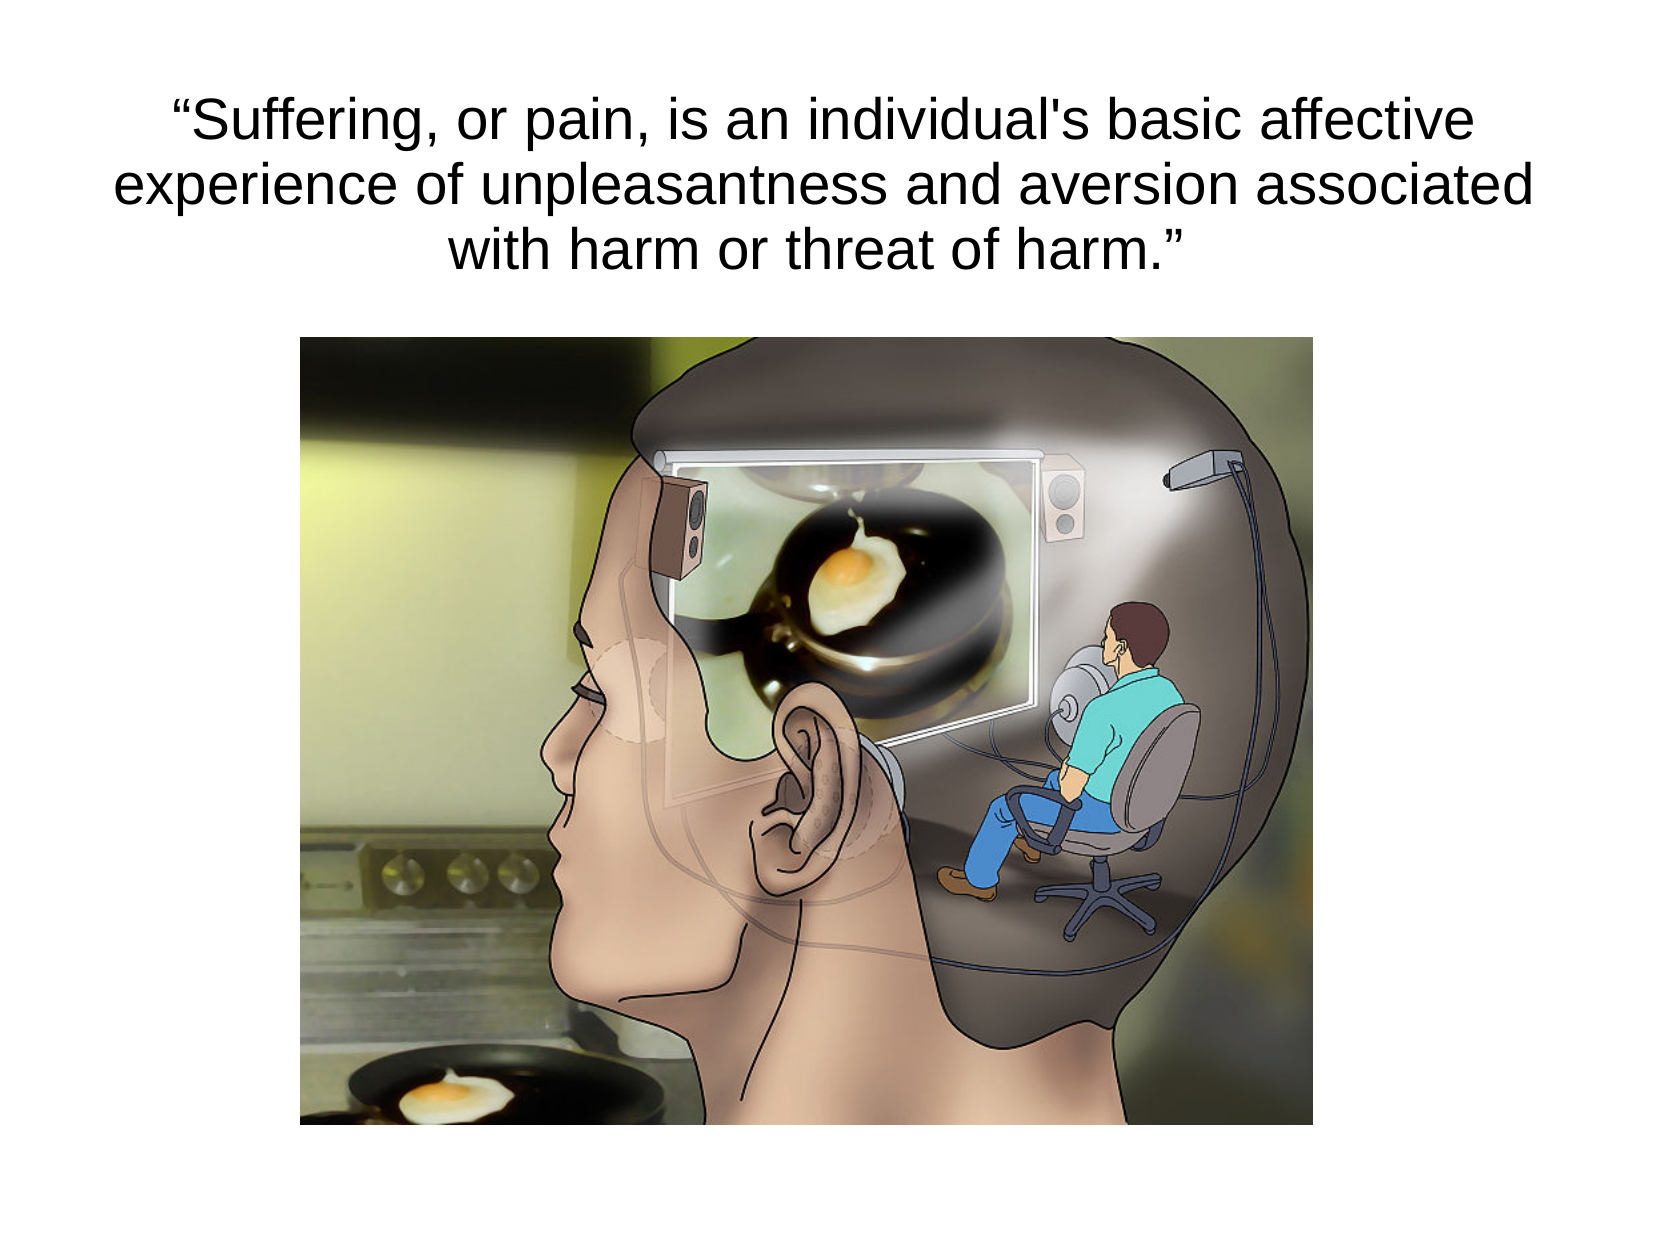

“Suffering, or pain, is an individual's basic affective experience of unpleasantness and aversion associated with harm or threat of harm.”